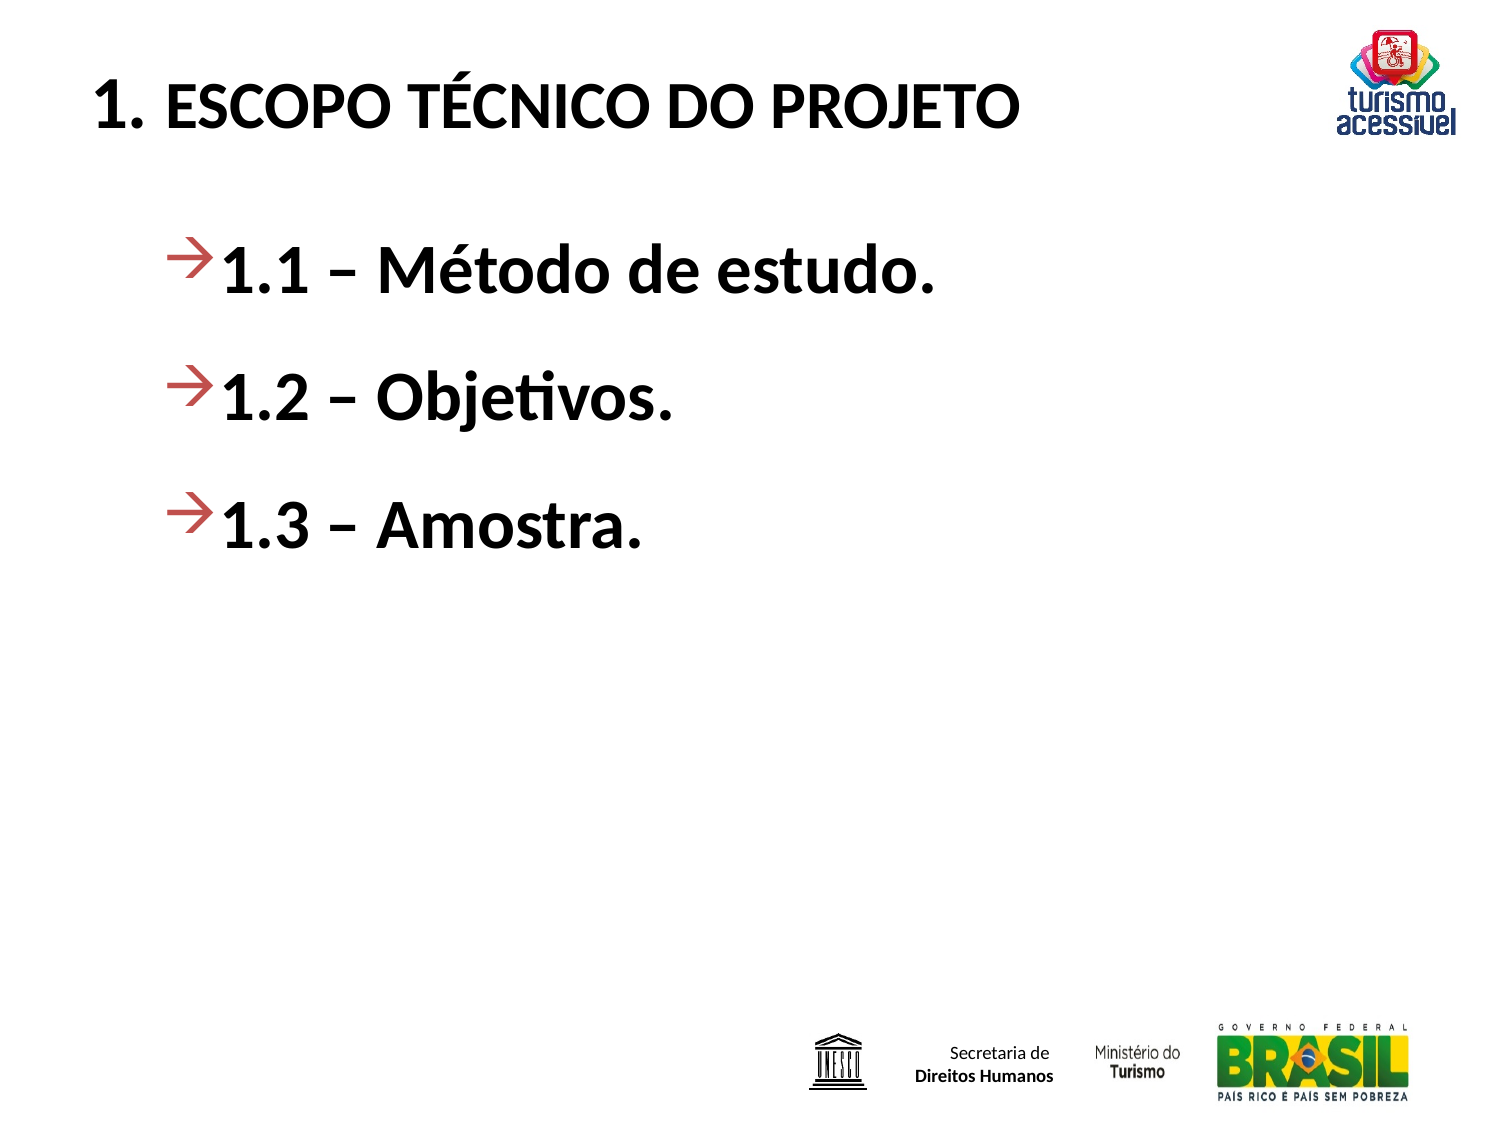

# 1. escopo técnico do projeto
1.1 – Método de estudo.
1.2 – Objetivos.
1.3 – Amostra.